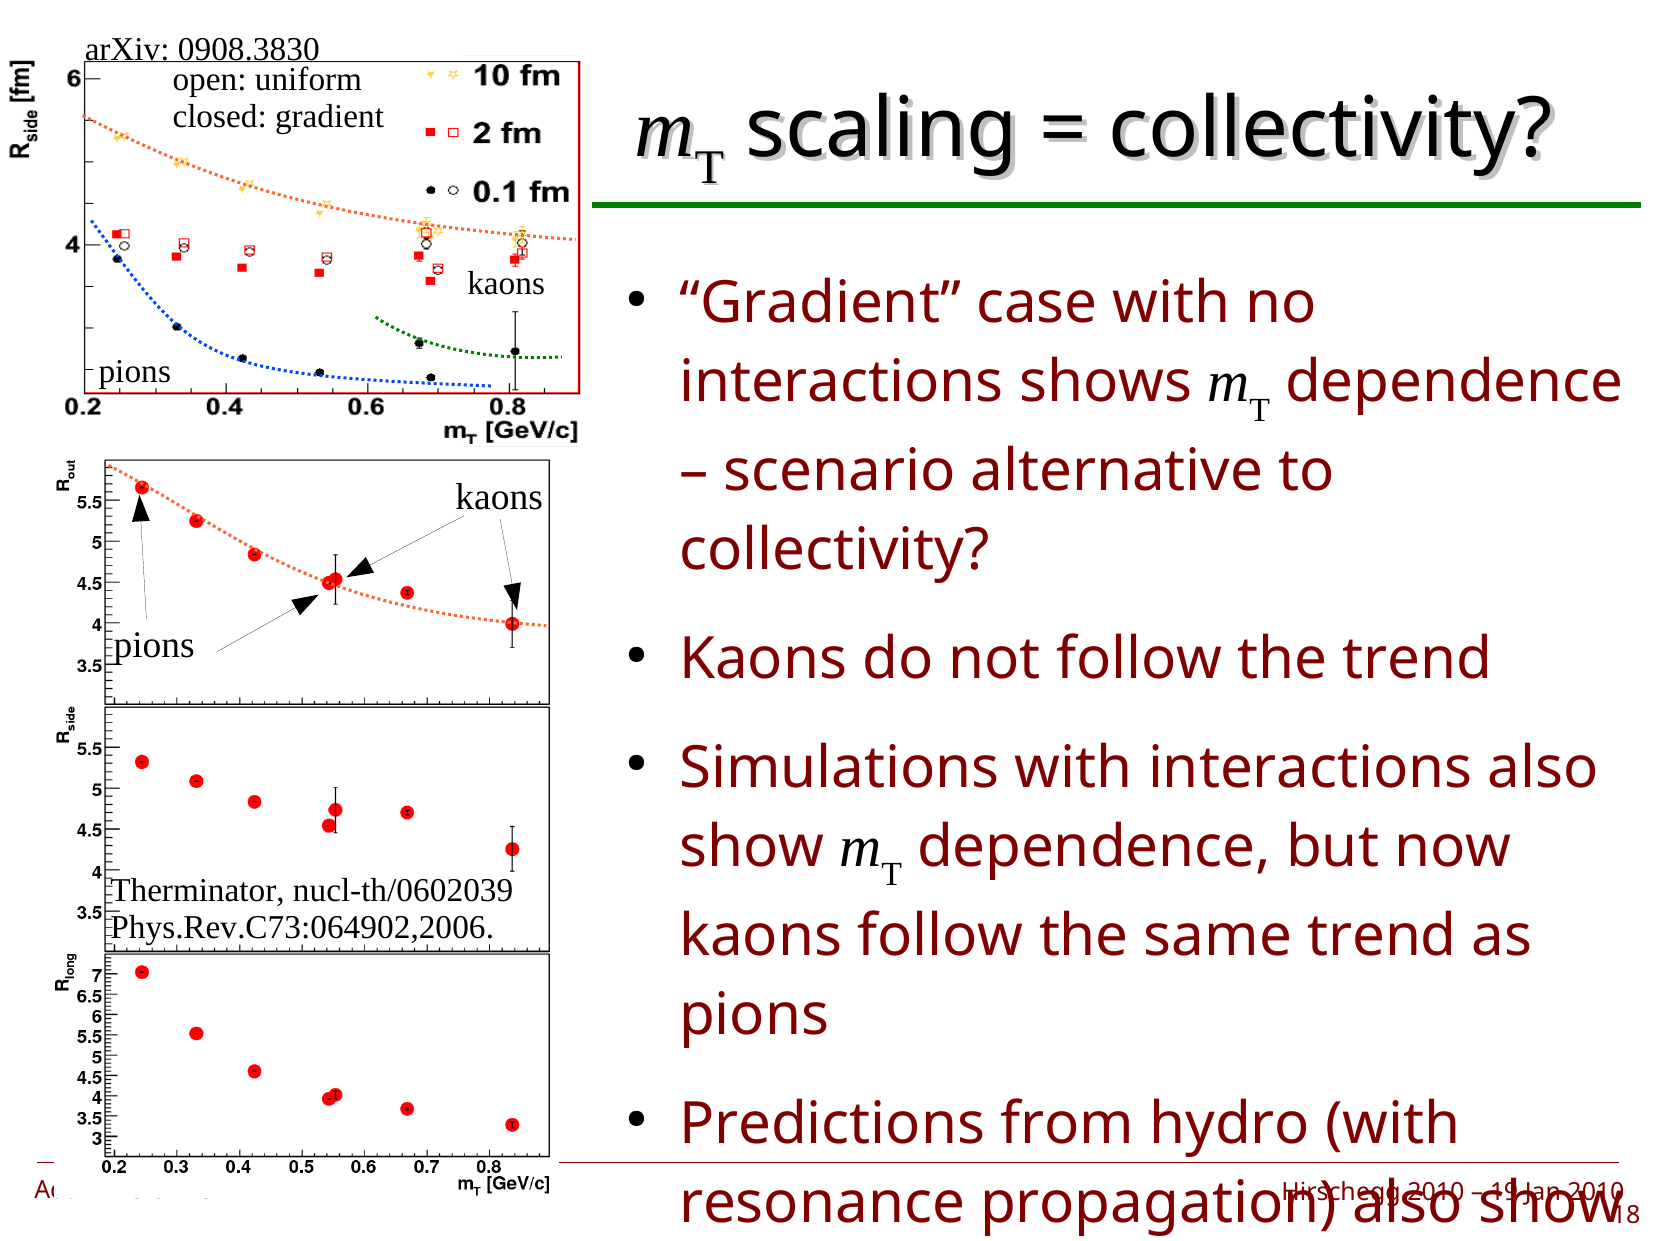

# mT scaling = collectivity?
arXiv: 0908.3830
open: uniform
closed: gradient
pions
“Gradient” case with no interactions shows mT dependence – scenario alternative to collectivity?
Kaons do not follow the trend
Simulations with interactions also show mT dependence, but now kaons follow the same trend as pions
Predictions from hydro (with resonance propagation) also show common mT scaling
kaons
kaons
pions
Therminator, nucl-th/0602039 Phys.Rev.C73:064902,2006.